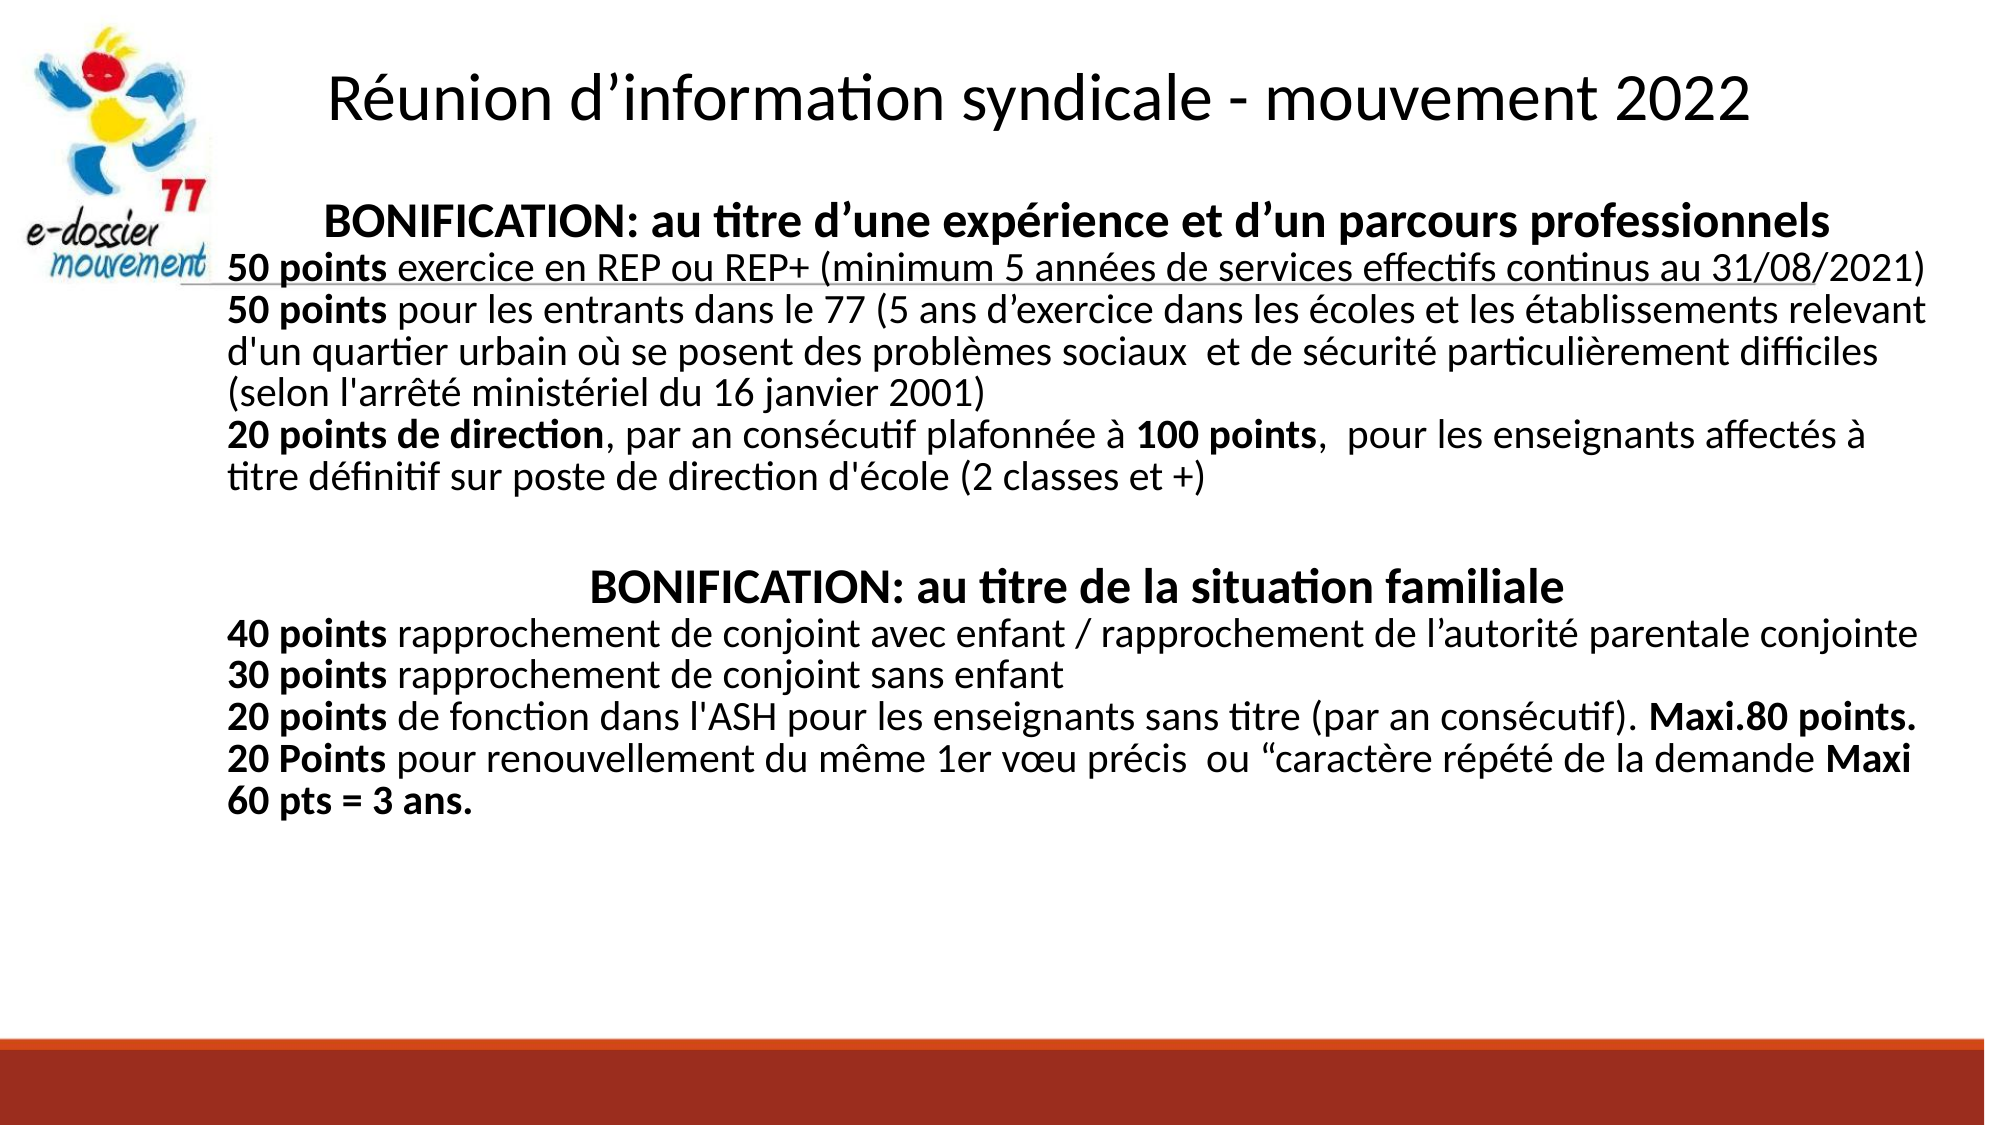

Réunion d’information syndicale - mouvement 2022
BONIFICATION: au titre d’une expérience et d’un parcours professionnels
50 points exercice en REP ou REP+ (minimum 5 années de services effectifs continus au 31/08/2021)
50 points pour les entrants dans le 77 (5 ans d’exercice dans les écoles et les établissements relevant d'un quartier urbain où se posent des problèmes sociaux et de sécurité particulièrement difficiles (selon l'arrêté ministériel du 16 janvier 2001)
20 points de direction, par an consécutif plafonnée à 100 points, pour les enseignants affectés à titre définitif sur poste de direction d'école (2 classes et +)
BONIFICATION: au titre de la situation familiale
40 points rapprochement de conjoint avec enfant / rapprochement de l’autorité parentale conjointe
30 points rapprochement de conjoint sans enfant
20 points de fonction dans l'ASH pour les enseignants sans titre (par an consécutif). Maxi.80 points.
20 Points pour renouvellement du même 1er vœu précis ou “caractère répété de la demande Maxi 60 pts = 3 ans.